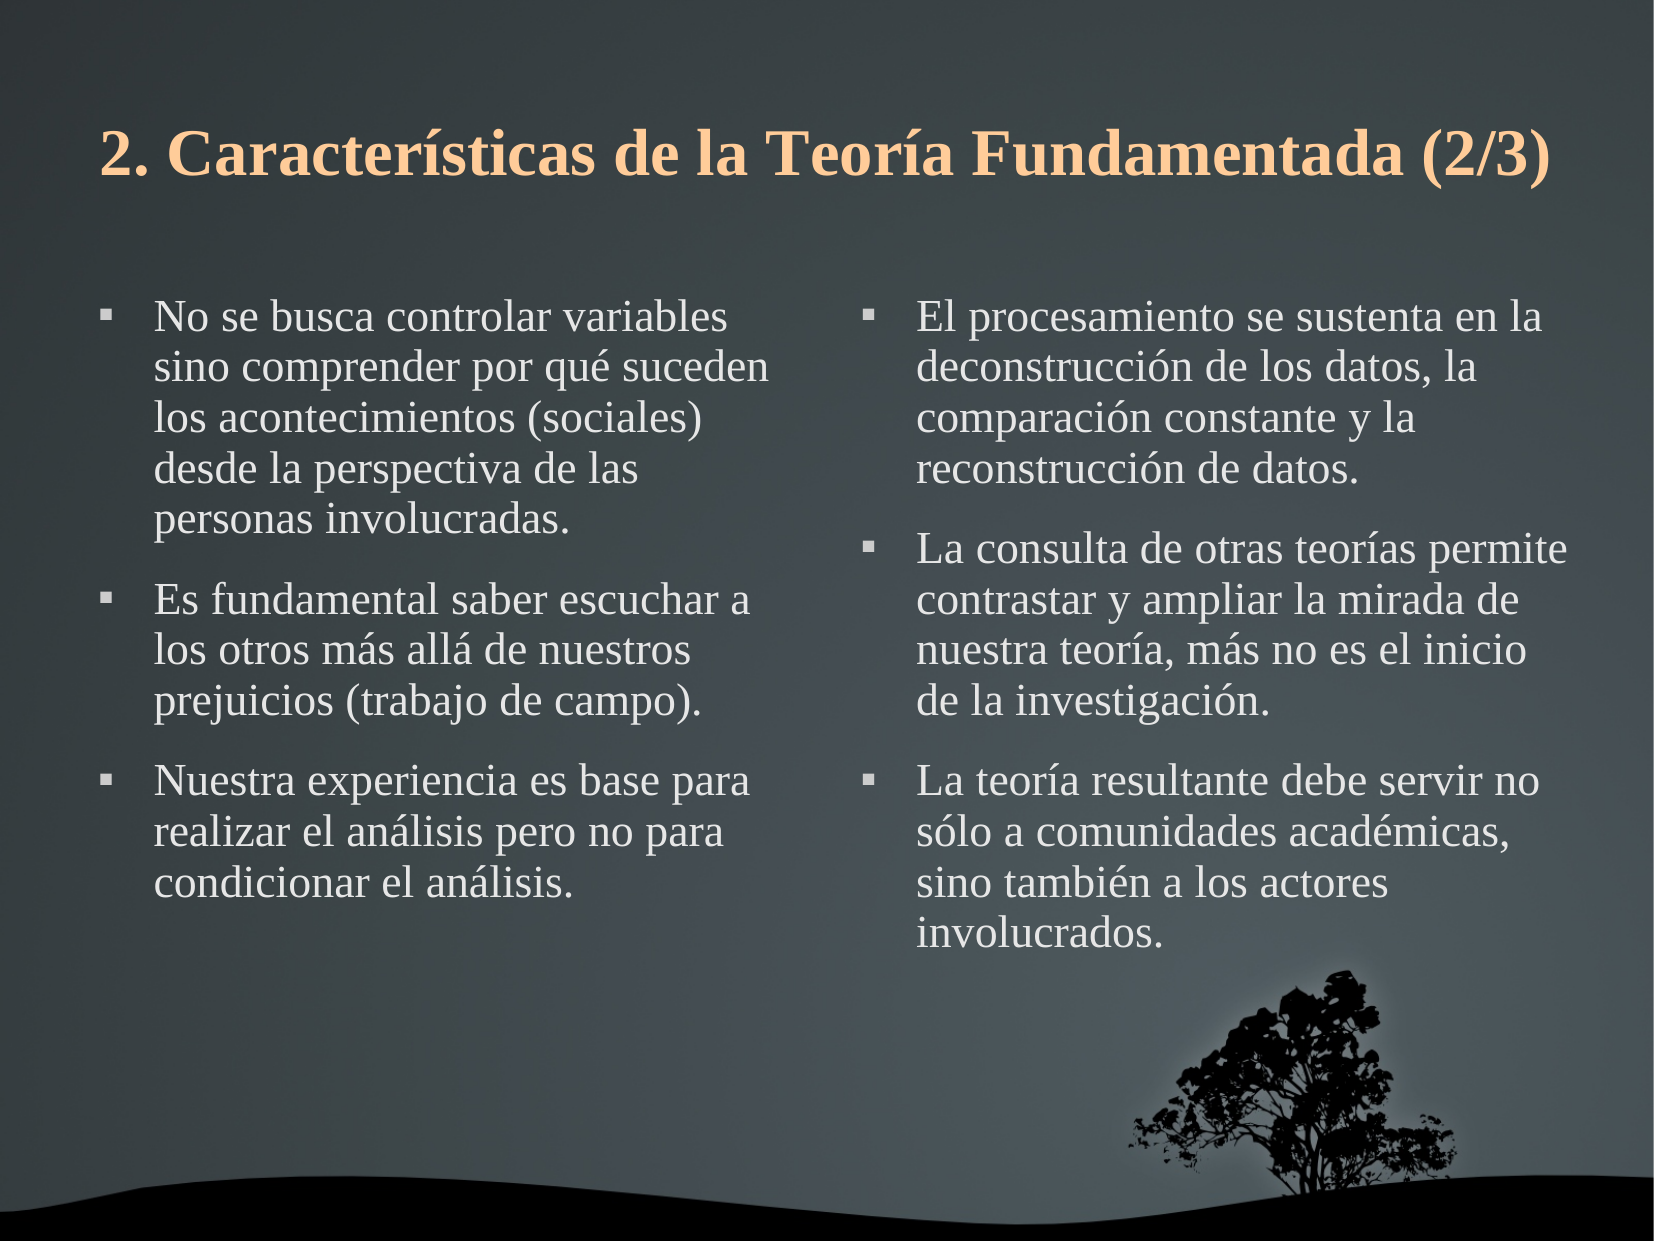

# 2. Características de la Teoría Fundamentada (2/3)
No se busca controlar variables sino comprender por qué suceden los acontecimientos (sociales) desde la perspectiva de las personas involucradas.
Es fundamental saber escuchar a los otros más allá de nuestros prejuicios (trabajo de campo).
Nuestra experiencia es base para realizar el análisis pero no para condicionar el análisis.
El procesamiento se sustenta en la deconstrucción de los datos, la comparación constante y la reconstrucción de datos.
La consulta de otras teorías permite contrastar y ampliar la mirada de nuestra teoría, más no es el inicio de la investigación.
La teoría resultante debe servir no sólo a comunidades académicas, sino también a los actores involucrados.